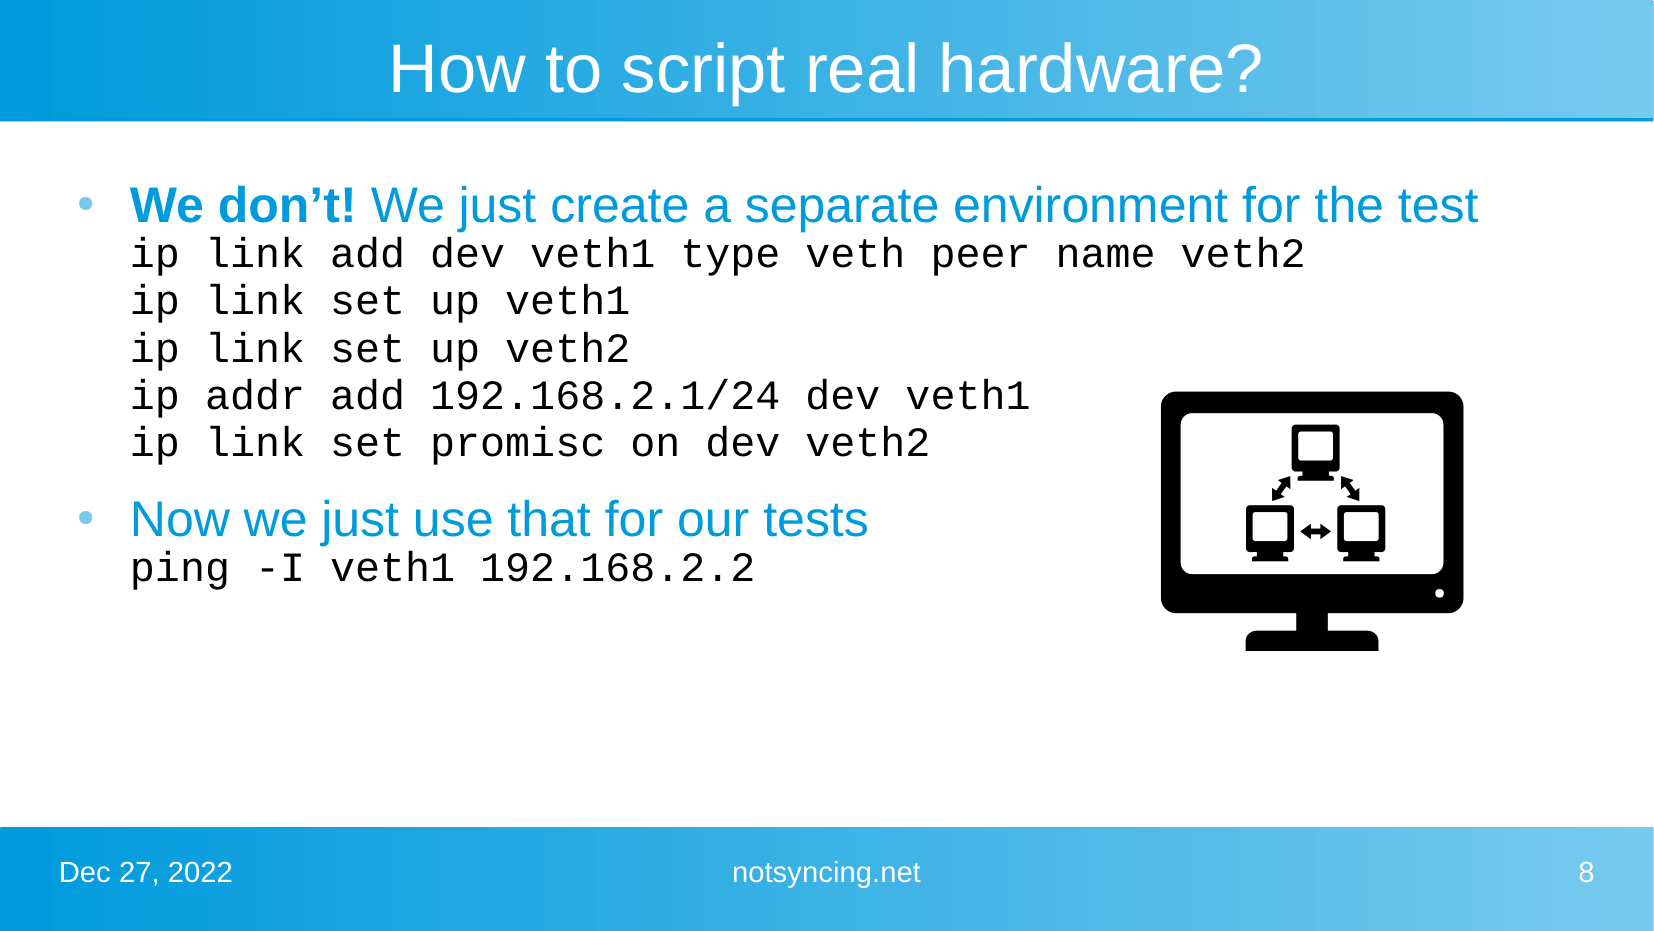

# How to script real hardware?
We don’t! We just create a separate environment for the test
ip link add dev veth1 type veth peer name veth2
ip link set up veth1
ip link set up veth2
ip addr add 192.168.2.1/24 dev veth1
ip link set promisc on dev veth2
Now we just use that for our tests
ping -I veth1 192.168.2.2
🖧
🖵
Dec 27, 2022
notsyncing.net
8